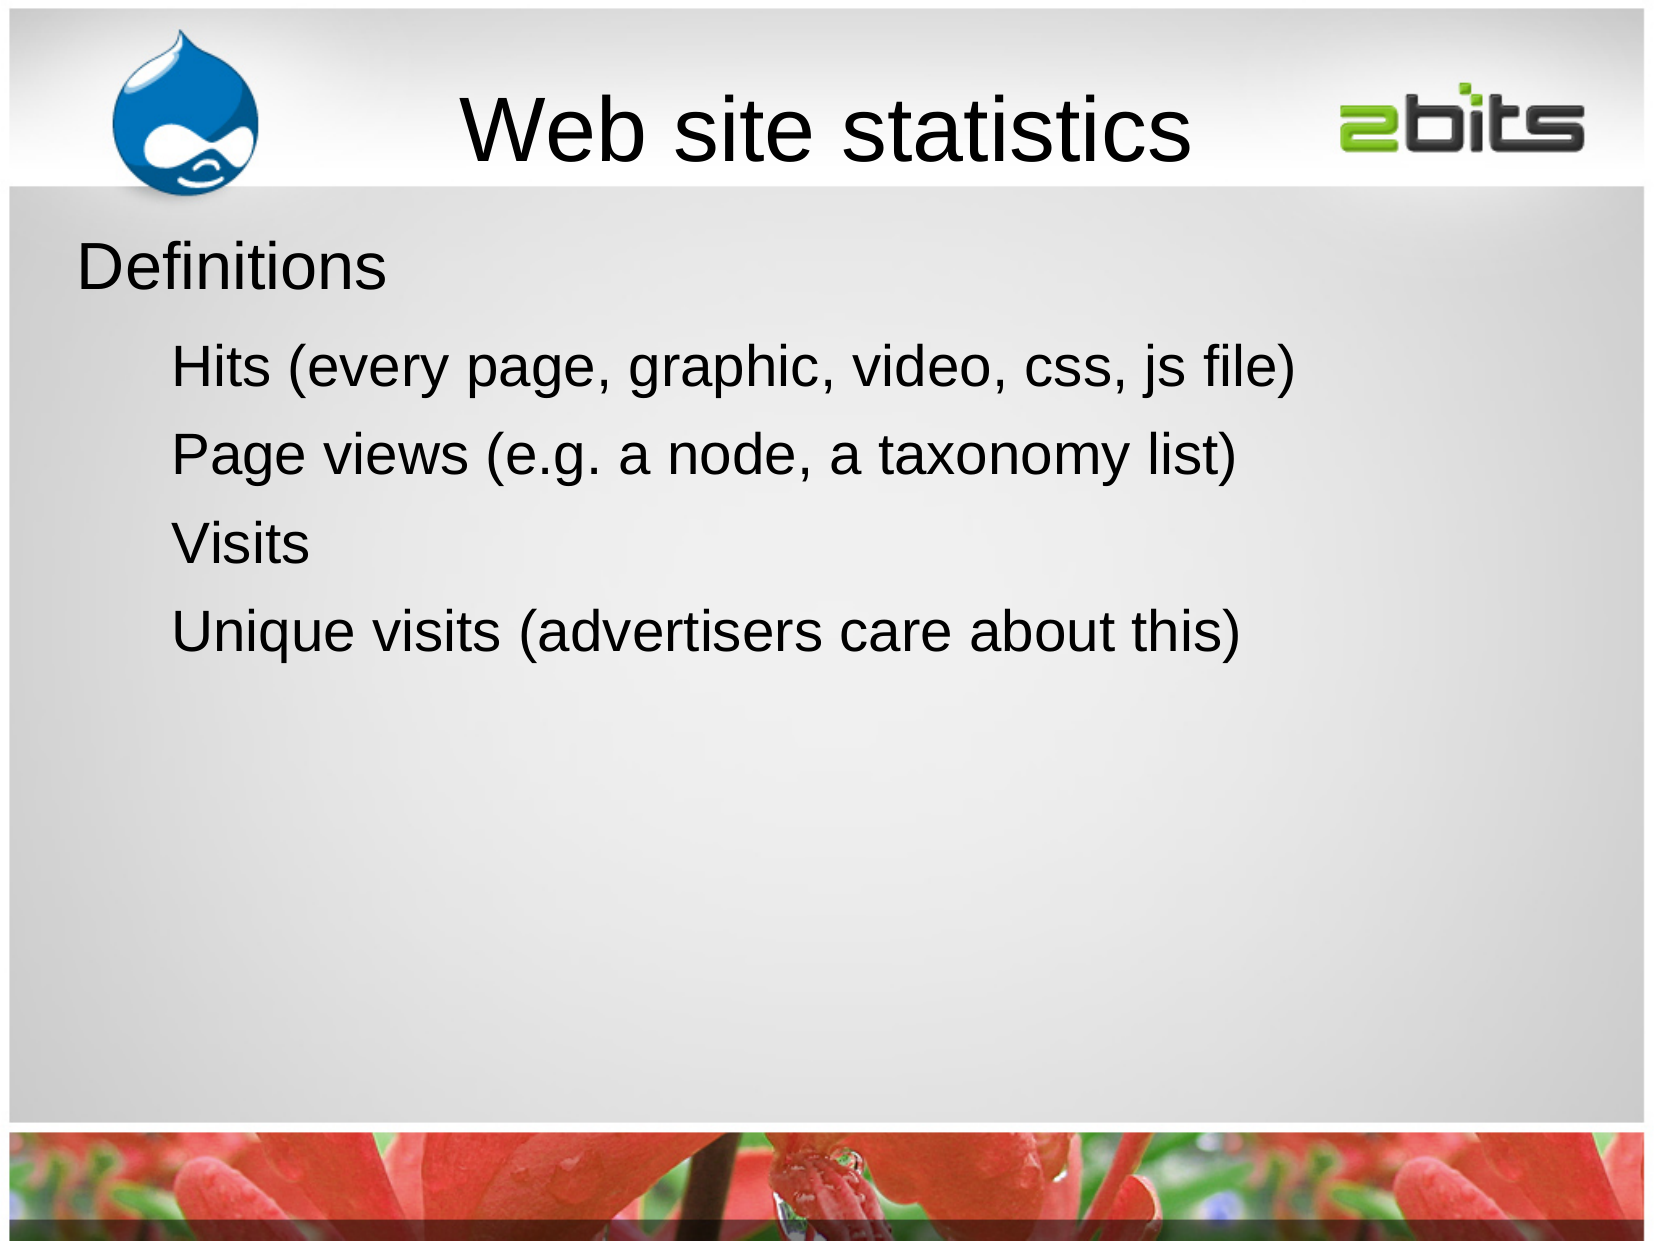

# Web site statistics
Definitions
Hits (every page, graphic, video, css, js file)
Page views (e.g. a node, a taxonomy list)
Visits
Unique visits (advertisers care about this)